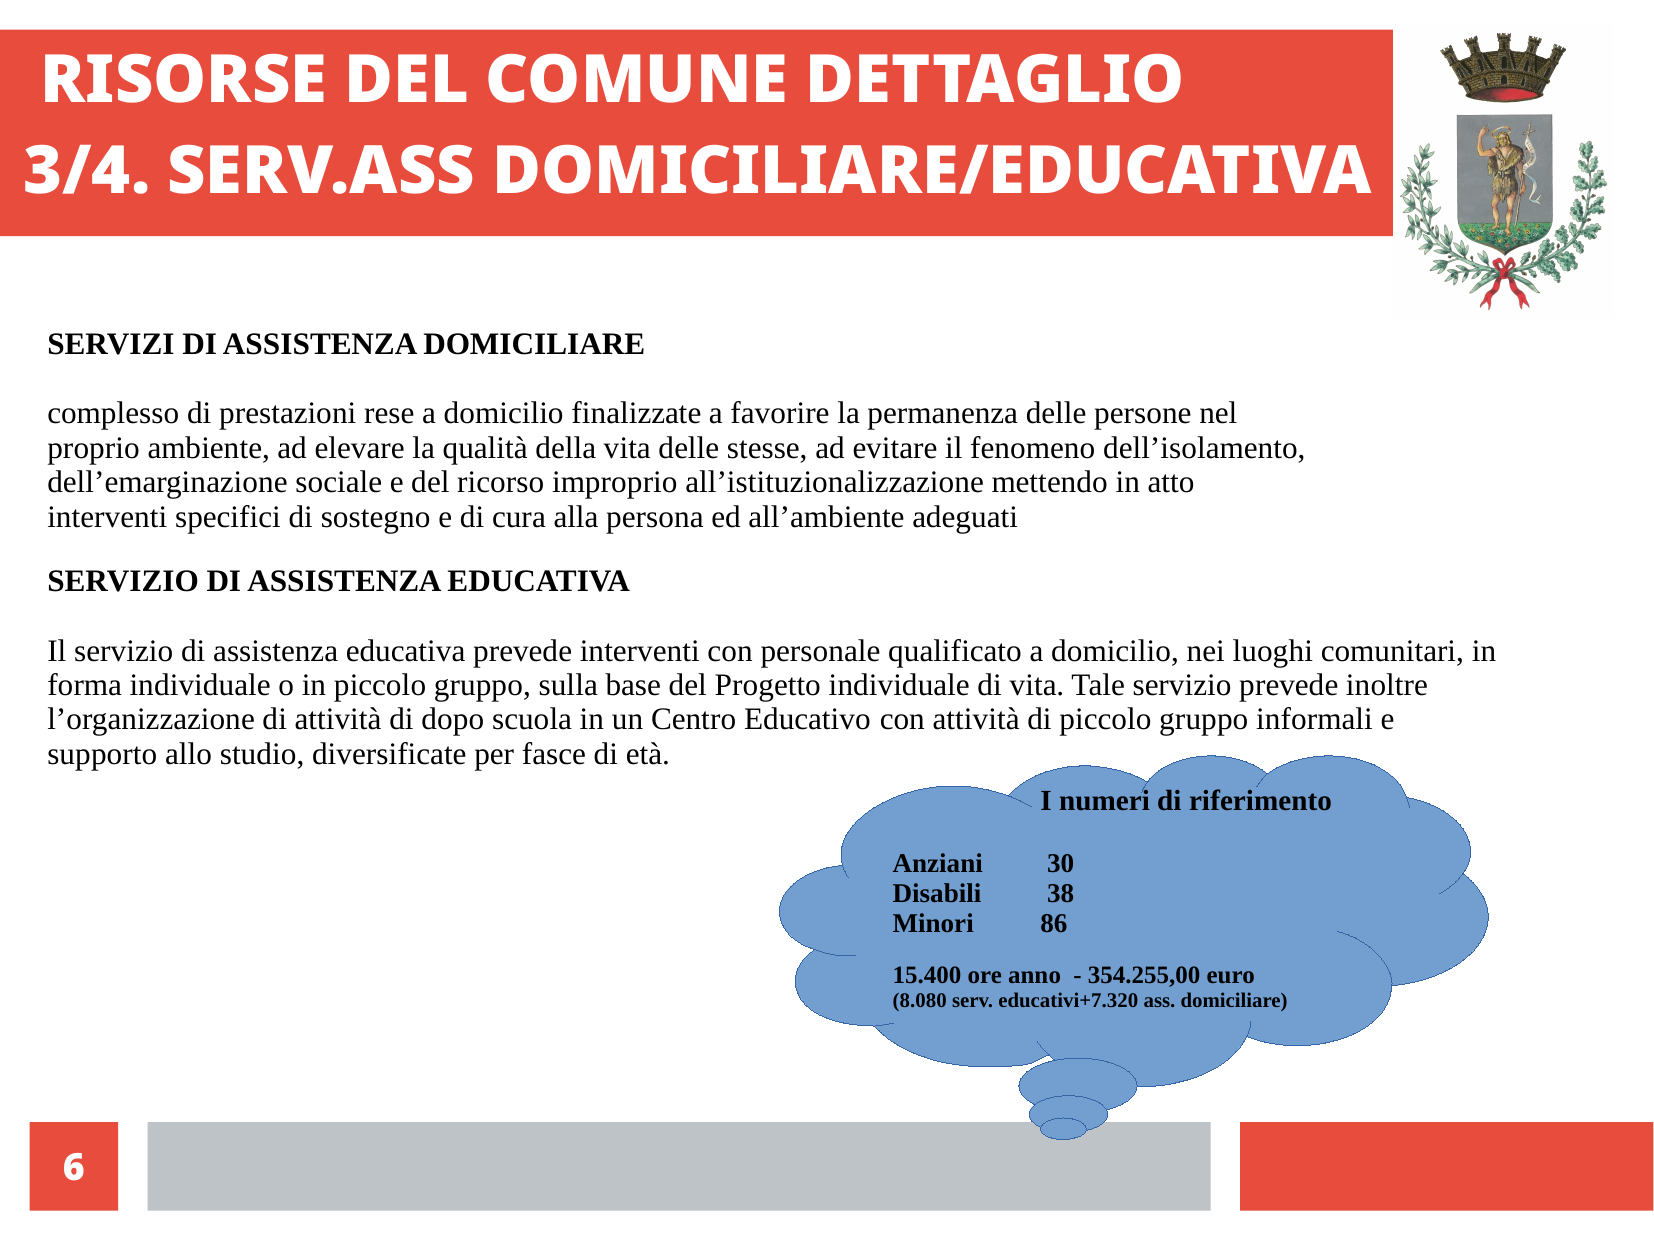

# RISORSE DEL COMUNE DETTAGLIO 3/4. SERV.ASS DOMICILIARE/EDUCATIVA
SERVIZI DI ASSISTENZA DOMICILIARE
complesso di prestazioni rese a domicilio finalizzate a favorire la permanenza delle persone nel proprio ambiente, ad elevare la qualità della vita delle stesse, ad evitare il fenomeno dell’isolamento, dell’emarginazione sociale e del ricorso improprio all’istituzionalizzazione mettendo in atto interventi specifici di sostegno e di cura alla persona ed all’ambiente adeguati
SERVIZIO DI ASSISTENZA EDUCATIVA
Il servizio di assistenza educativa prevede interventi con personale qualificato a domicilio, nei luoghi comunitari, in forma individuale o in piccolo gruppo, sulla base del Progetto individuale di vita. Tale servizio prevede inoltre l’organizzazione di attività di dopo scuola in un Centro Educativo con attività di piccolo gruppo informali e supporto allo studio, diversificate per fasce di età.
		I numeri di riferimento
Anziani 	 30
Disabili	 38
Minori 	86
15.400 ore anno - 354.255,00 euro
(8.080 serv. educativi+7.320 ass. domiciliare)
6